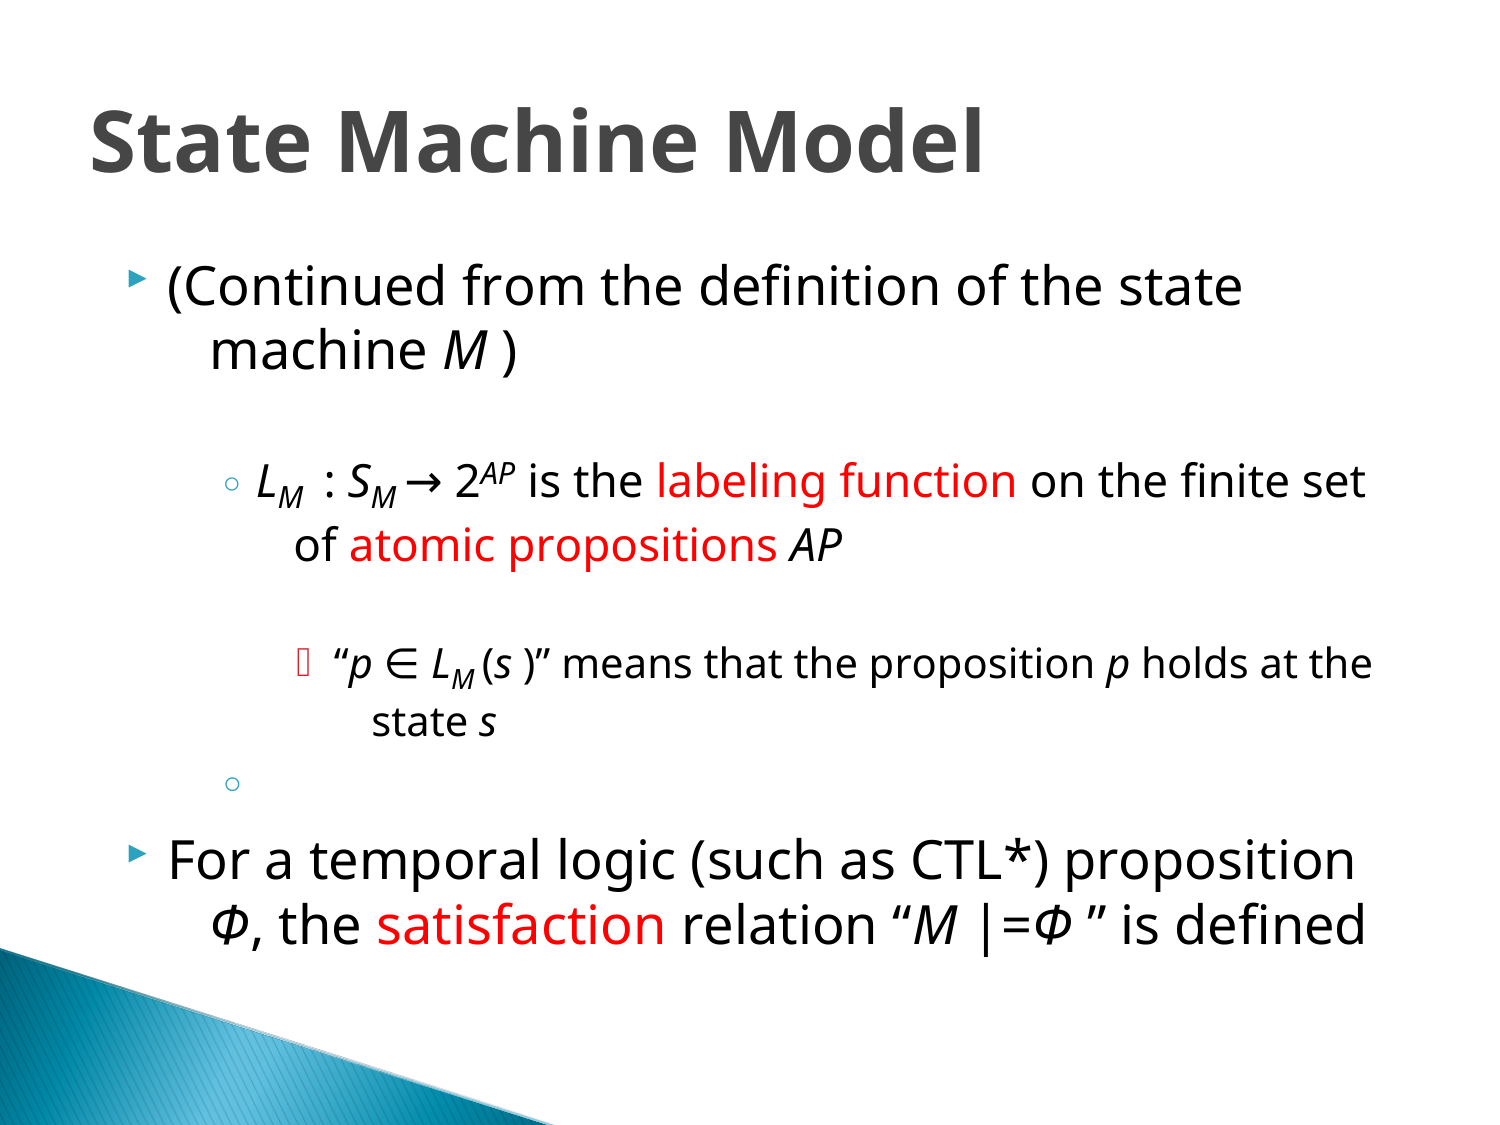

# State Machine Model
(Continued from the definition of the state machine M )
LM : SM → 2AP is the labeling function on the finite set of atomic propositions AP
“p ∈ LM (s )” means that the proposition p holds at the state s
For a temporal logic (such as CTL*) proposition Φ, the satisfaction relation “M |=Φ ” is defined